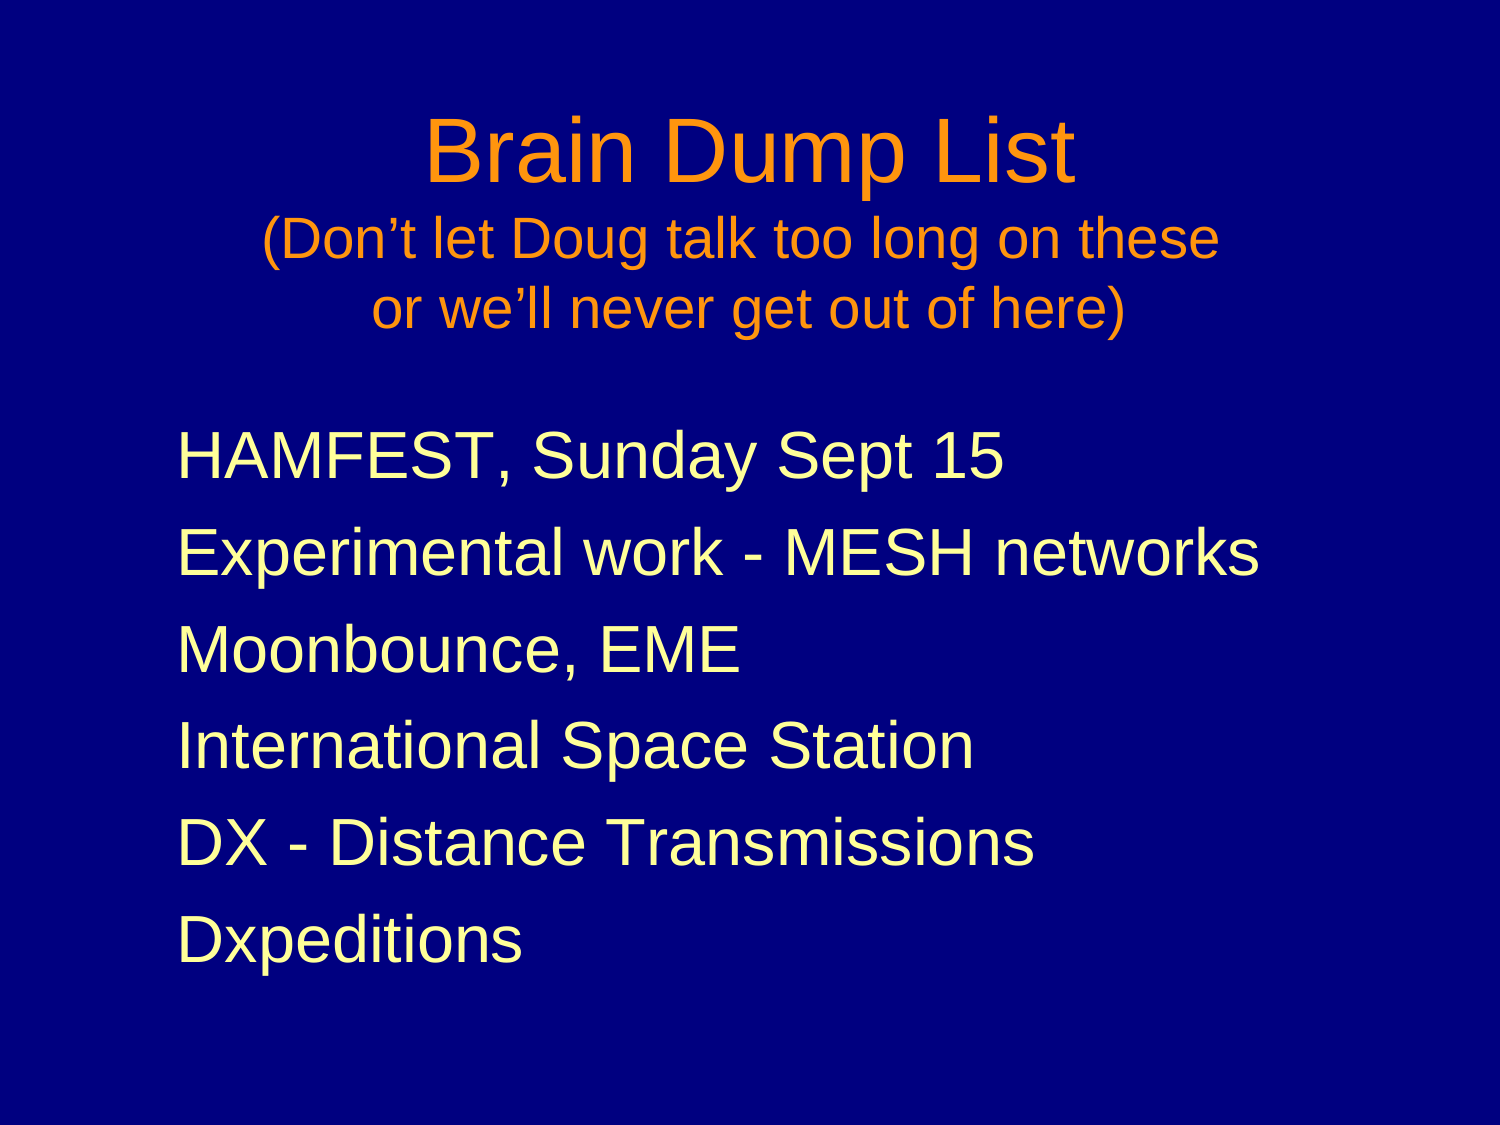

# Brain Dump List (Don’t let Doug talk too long on these or we’ll never get out of here)
HAMFEST, Sunday Sept 15
Experimental work - MESH networks
Moonbounce, EME
International Space Station
DX - Distance Transmissions
Dxpeditions